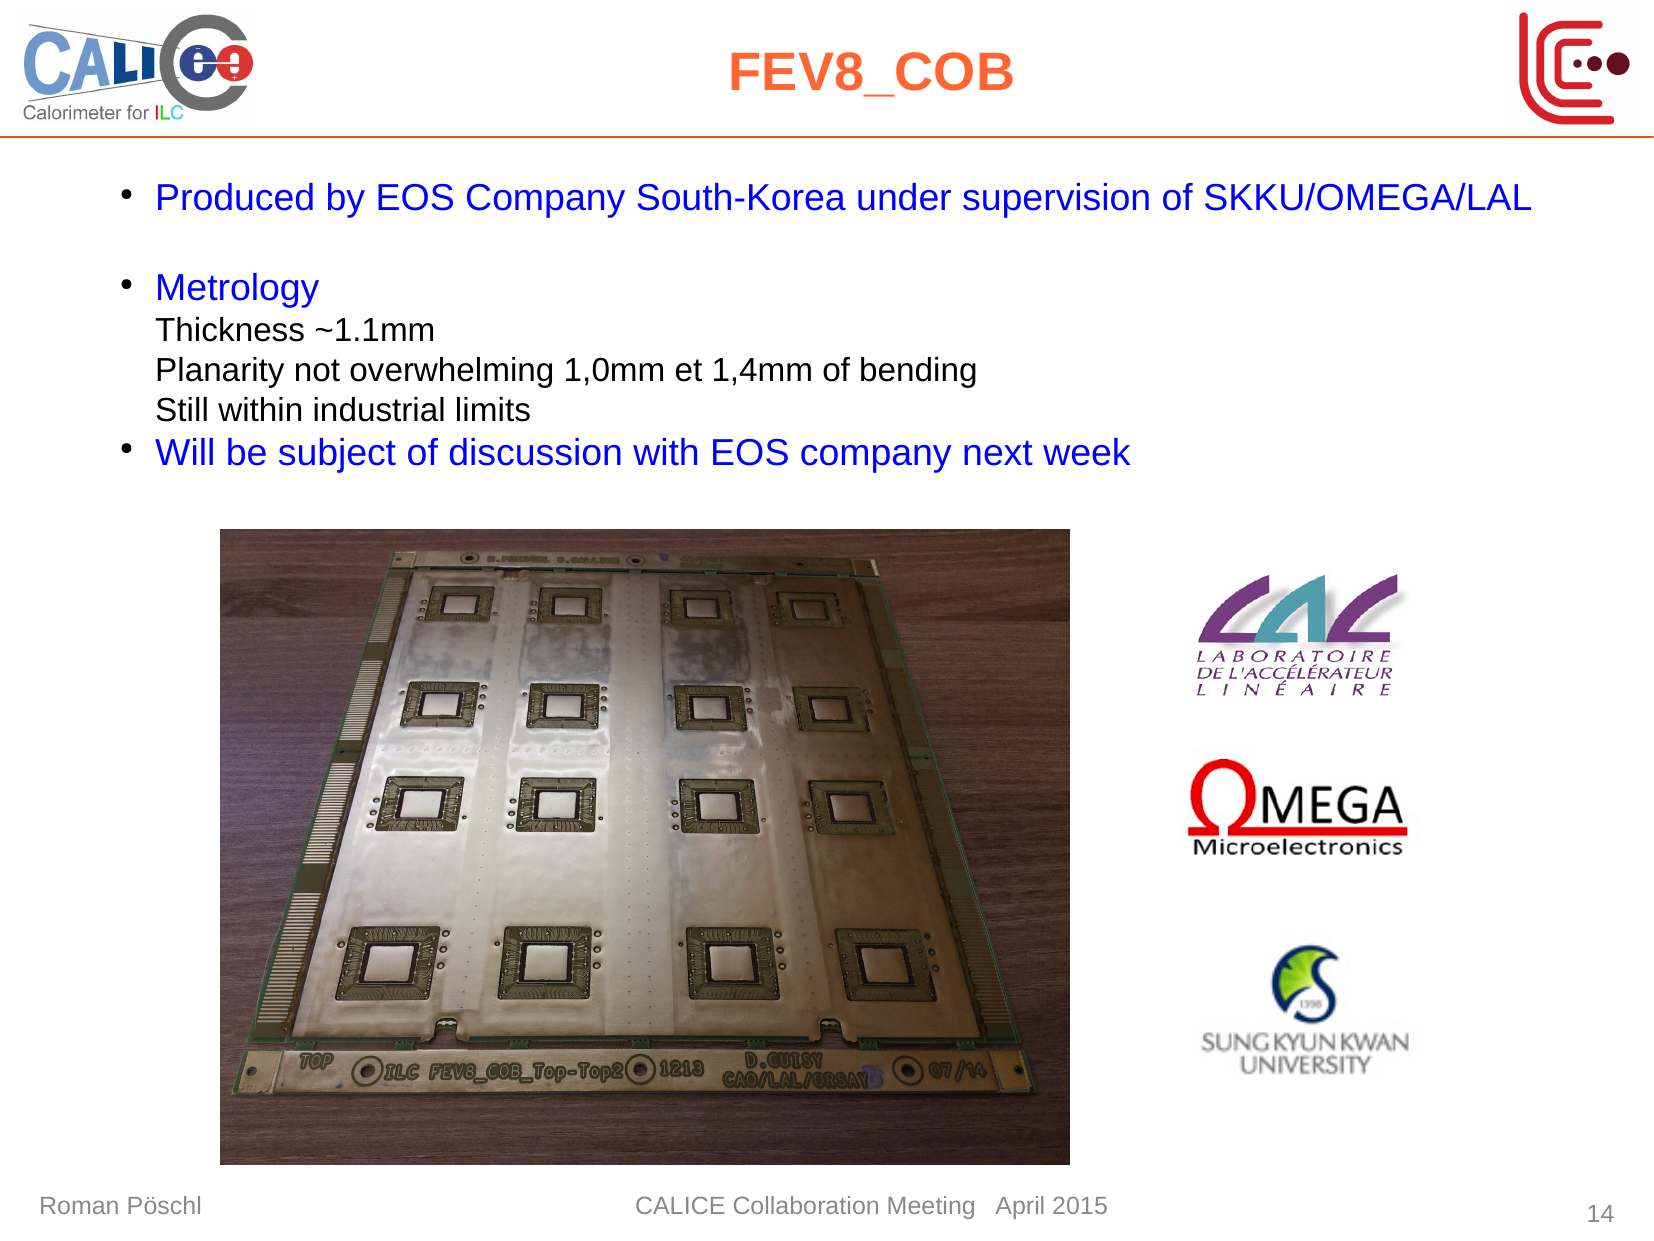

# FEV8_COB
Produced by EOS Company South-Korea under supervision of SKKU/OMEGA/LAL
Metrology
Thickness ~1.1mm
Planarity not overwhelming 1,0mm et 1,4mm of bending
Still within industrial limits
Will be subject of discussion with EOS company next week